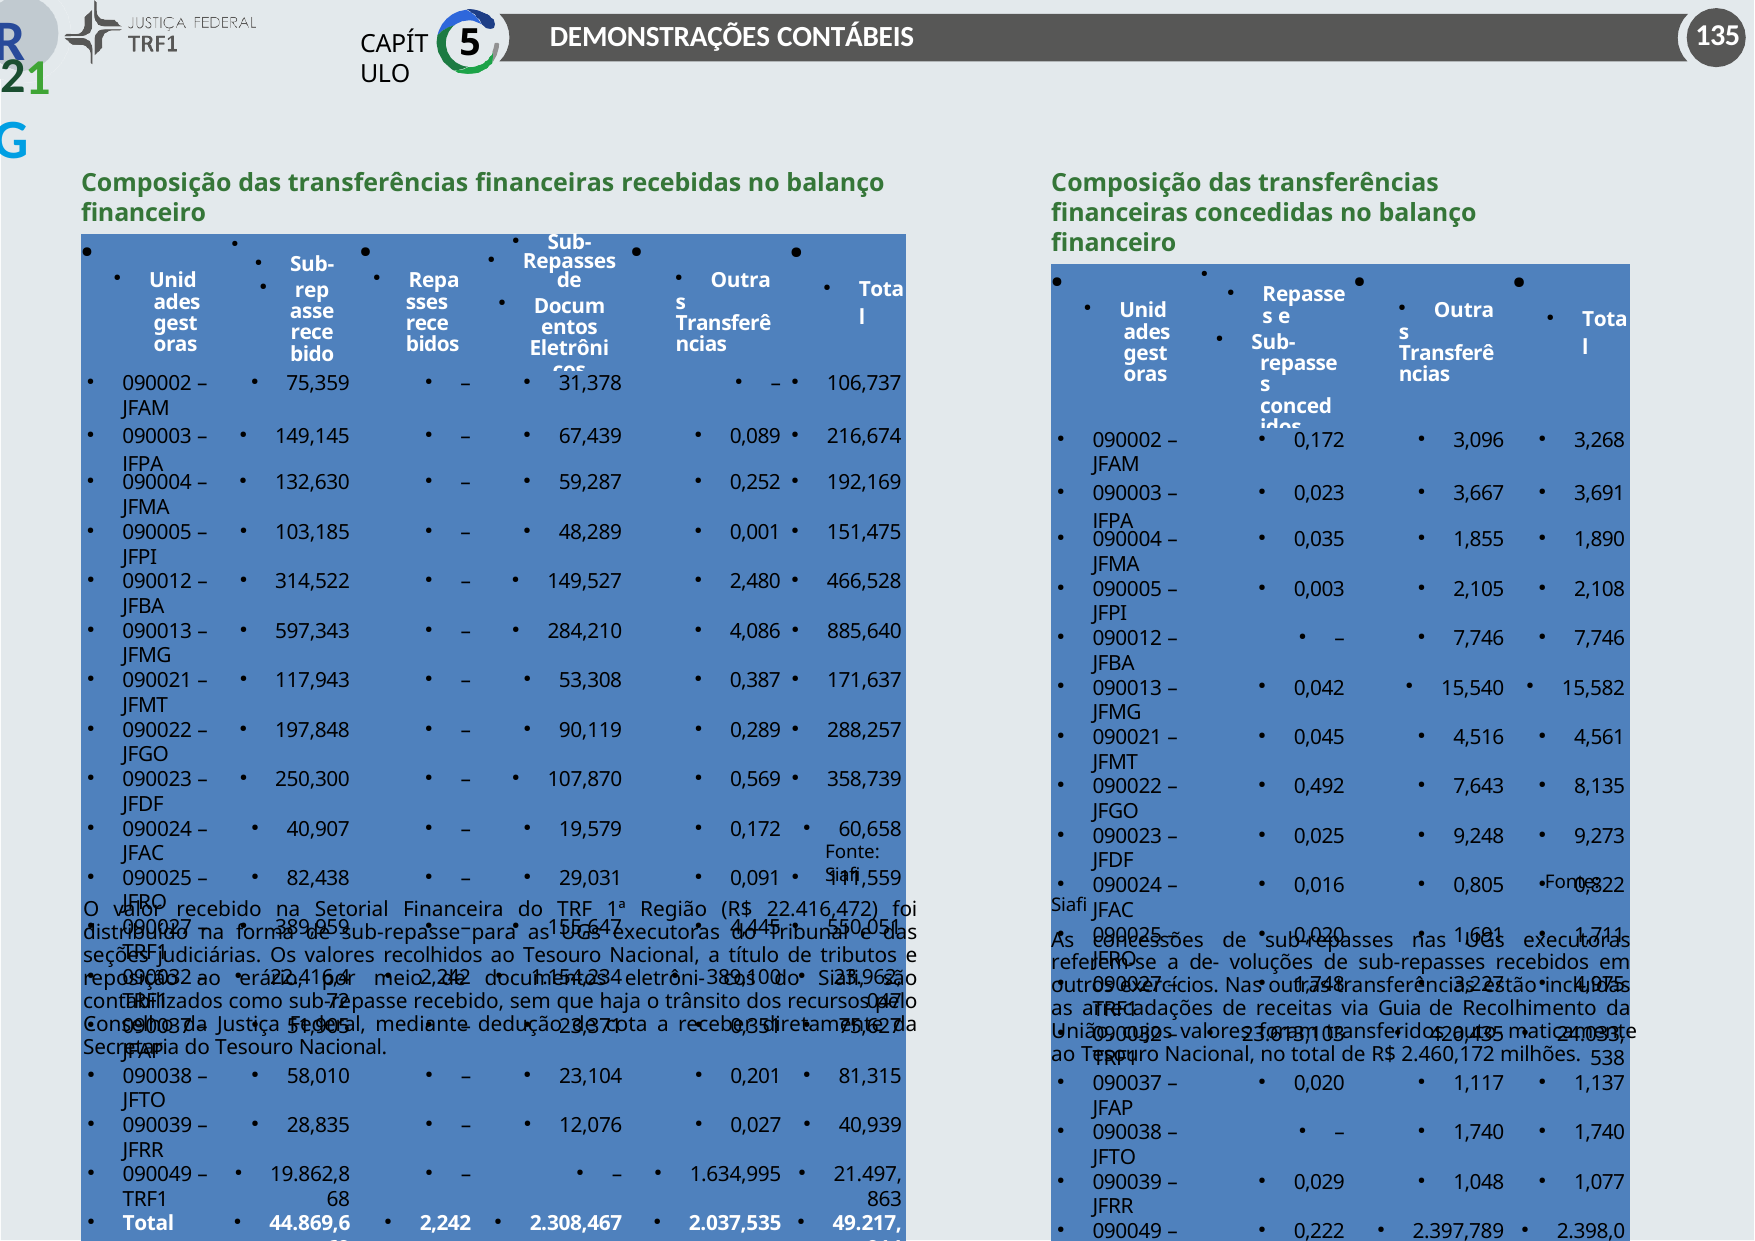

RG
135
21
DEMONSTRAÇÕES CONTÁBEIS
5
CAPÍTULO
Composição das transferências financeiras recebidas no balanço financeiro
(Em R$ milhões)
Composição das transferências financeiras concedidas no balanço financeiro
(Em R$ milhões)
| Unidades gestoras | Sub- repasse recebido | Repasses recebidos | Sub- Repasses de Documentos Eletrônicos | Outras Transferências | Total |
| --- | --- | --- | --- | --- | --- |
| 090002 – JFAM | 75,359 | – | 31,378 | – | 106,737 |
| 090003 – JFPA | 149,145 | – | 67,439 | 0,089 | 216,674 |
| 090004 – JFMA | 132,630 | – | 59,287 | 0,252 | 192,169 |
| 090005 – JFPI | 103,185 | – | 48,289 | 0,001 | 151,475 |
| 090012 – JFBA | 314,522 | – | 149,527 | 2,480 | 466,528 |
| 090013 – JFMG | 597,343 | – | 284,210 | 4,086 | 885,640 |
| 090021 – JFMT | 117,943 | – | 53,308 | 0,387 | 171,637 |
| 090022 – JFGO | 197,848 | – | 90,119 | 0,289 | 288,257 |
| 090023 – JFDF | 250,300 | – | 107,870 | 0,569 | 358,739 |
| 090024 – JFAC | 40,907 | – | 19,579 | 0,172 | 60,658 |
| 090025 – JFRO | 82,438 | – | 29,031 | 0,091 | 111,559 |
| 090027 – TRF1 | 389,959 | – | 155,647 | 4,445 | 550,051 |
| 090032 – TRF1 | 22.416,472 | 2,242 | 1.154,234 | 389,100 | 23.962,047 |
| 090037 – JFAP | 51,905 | – | 23,371 | 0,351 | 75,627 |
| 090038 –JFTO | 58,010 | – | 23,104 | 0,201 | 81,315 |
| 090039 – JFRR | 28,835 | – | 12,076 | 0,027 | 40,939 |
| 090049 – TRF1 | 19.862,868 | – | – | 1.634,995 | 21.497,863 |
| Total | 44.869,669 | 2,242 | 2.308,467 | 2.037,535 | 49.217,914 |
| Unidades gestoras | Repasses e Sub-repasses concedidos | Outras Transferências | Total |
| --- | --- | --- | --- |
| 090002 – JFAM | 0,172 | 3,096 | 3,268 |
| 090003 – JFPA | 0,023 | 3,667 | 3,691 |
| 090004 – JFMA | 0,035 | 1,855 | 1,890 |
| 090005 – JFPI | 0,003 | 2,105 | 2,108 |
| 090012 – JFBA | – | 7,746 | 7,746 |
| 090013 – JFMG | 0,042 | 15,540 | 15,582 |
| 090021 – JFMT | 0,045 | 4,516 | 4,561 |
| 090022 – JFGO | 0,492 | 7,643 | 8,135 |
| 090023 – JFDF | 0,025 | 9,248 | 9,273 |
| 090024 – JFAC | 0,016 | 0,805 | 0,822 |
| 090025 – JFRO | 0,020 | 1,691 | 1,711 |
| 090027 – TRF1 | 1,748 | 3,227 | 4,975 |
| 090032 – TRF1 | 23.613,103 | 420,435 | 24.033,538 |
| 090037 – JFAP | 0,020 | 1,117 | 1,137 |
| 090038 –JFTO | – | 1,740 | 1,740 |
| 090039 – JFRR | 0,029 | 1,048 | 1,077 |
| 090049 – TRF1 | 0,222 | 2.397,789 | 2.398,012 |
| Total | 23.615,995 | 2.883,269 | 26.499,264 |
Fonte: Siafi
Fonte: Siafi
As concessões de sub-repasses nas UGs executoras referem-se a de- voluções de sub-repasses recebidos em outros exercícios. Nas outras transferências estão incluídas as arrecadações de receitas via Guia de Recolhimento da União, cujos valores foram transferidos auto- maticamente ao Tesouro Nacional, no total de R$ 2.460,172 milhões.
O valor recebido na Setorial Financeira do TRF 1ª Região (R$ 22.416,472) foi distribuído na forma de sub-repasse para as UGs executoras do Tribunal e das seções judiciárias. Os valores recolhidos ao Tesouro Nacional, a título de tributos e reposição ao erário, por meio de documentos eletrôni- cos do Siafi, são contabilizados como sub-repasse recebido, sem que haja o trânsito dos recursos pelo Conselho da Justiça Federal, mediante dedução de cota a receber diretamente da Secretaria do Tesouro Nacional.